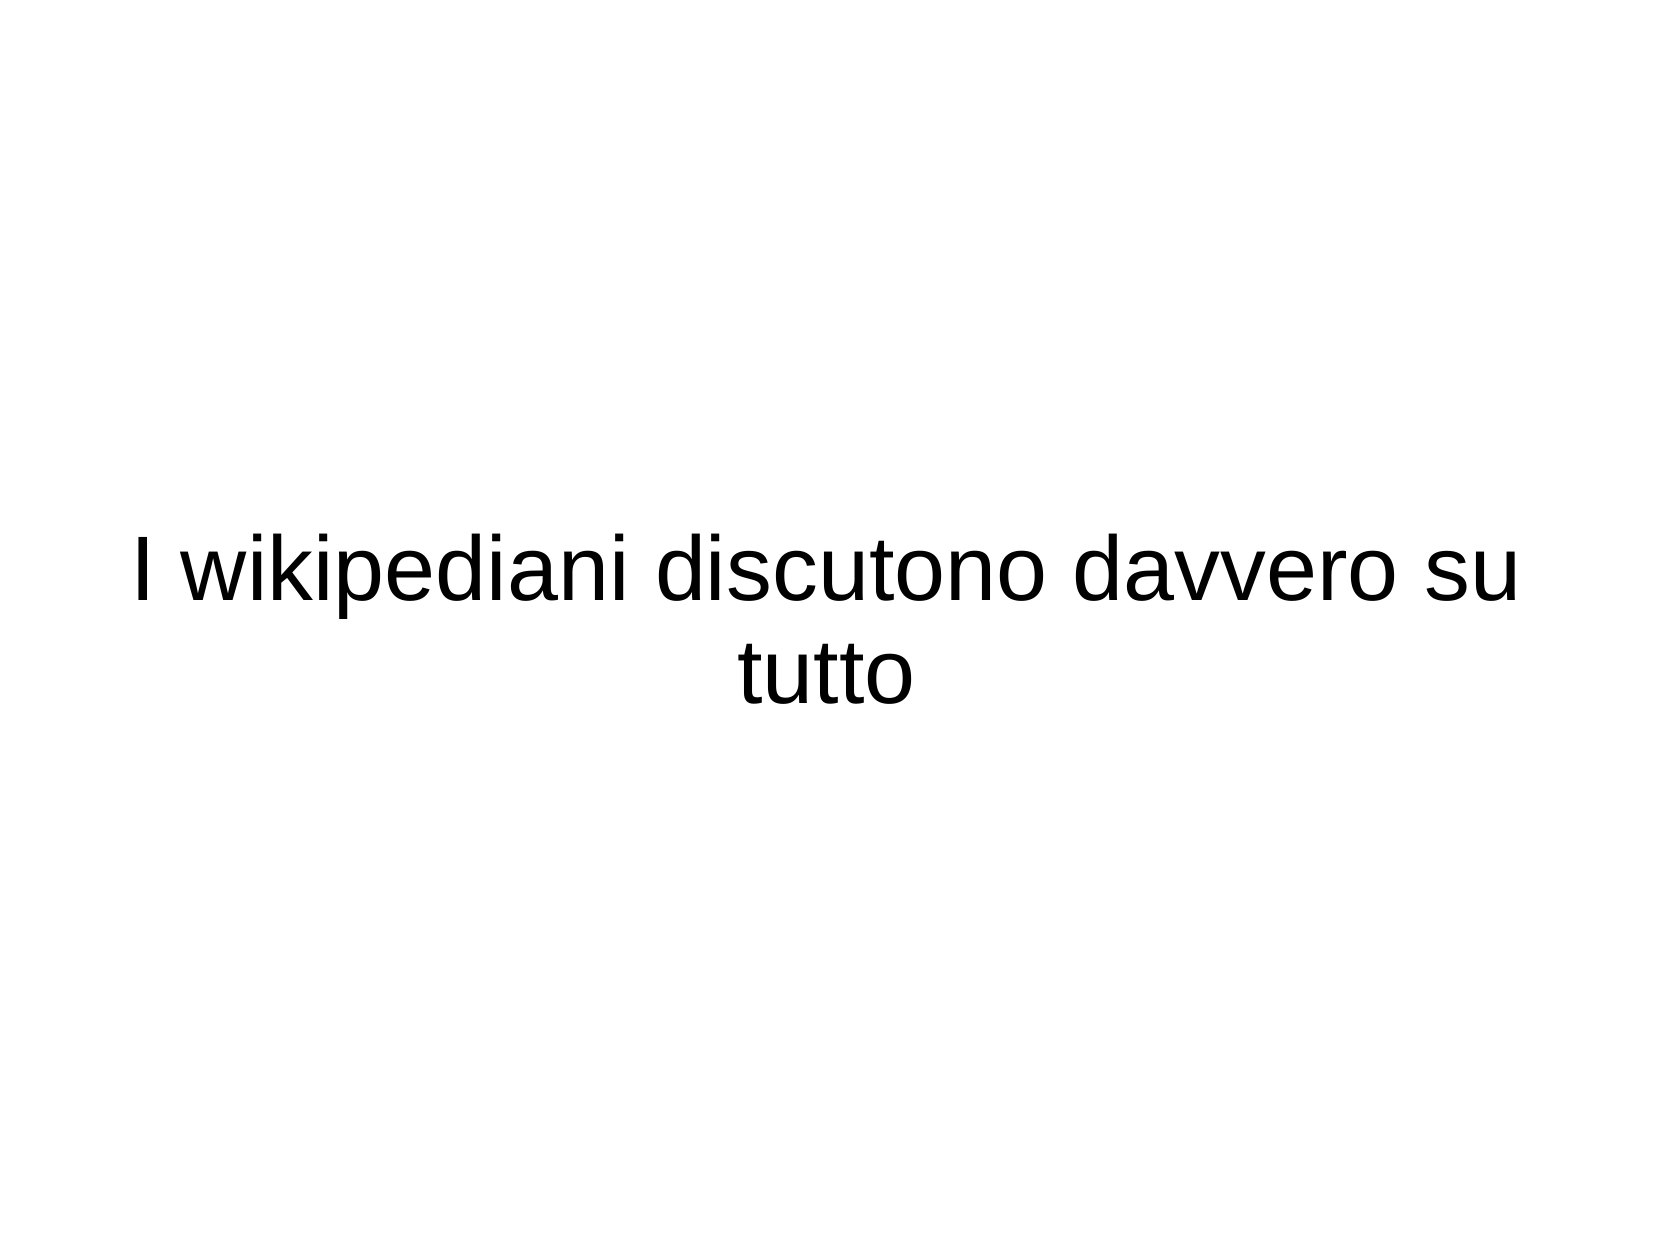

# I wikipediani discutono davvero su tutto